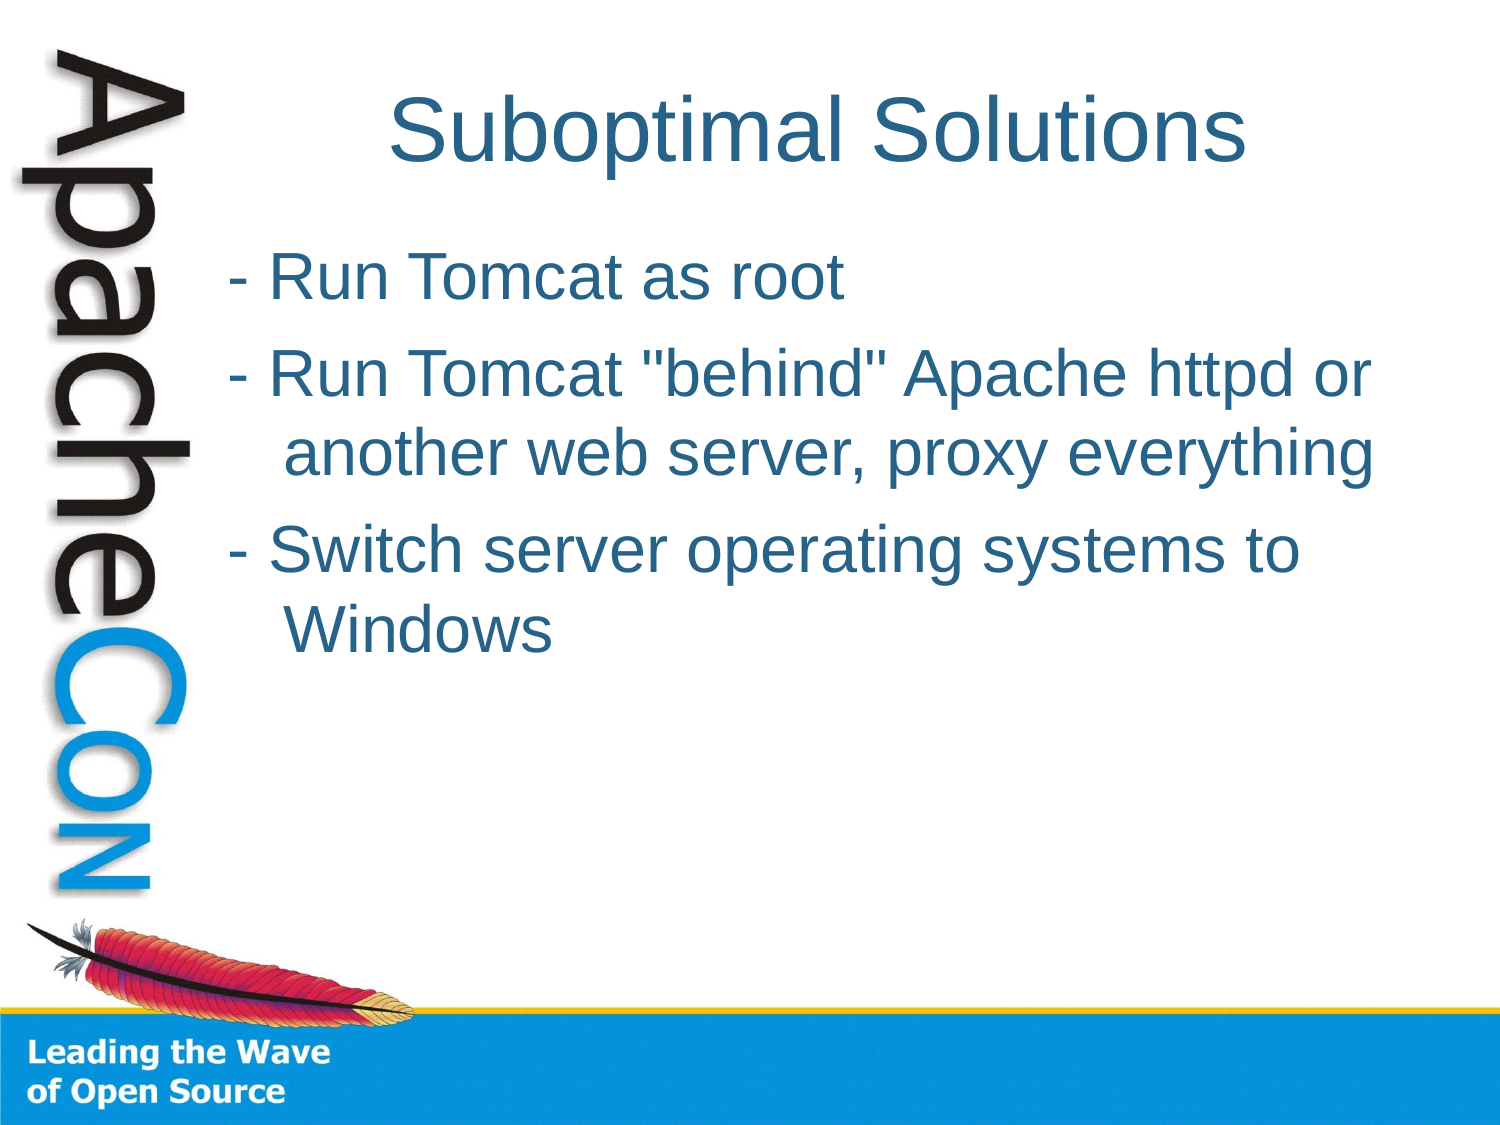

# Suboptimal Solutions
- Run Tomcat as root
- Run Tomcat "behind" Apache httpd or another web server, proxy everything
- Switch server operating systems to Windows